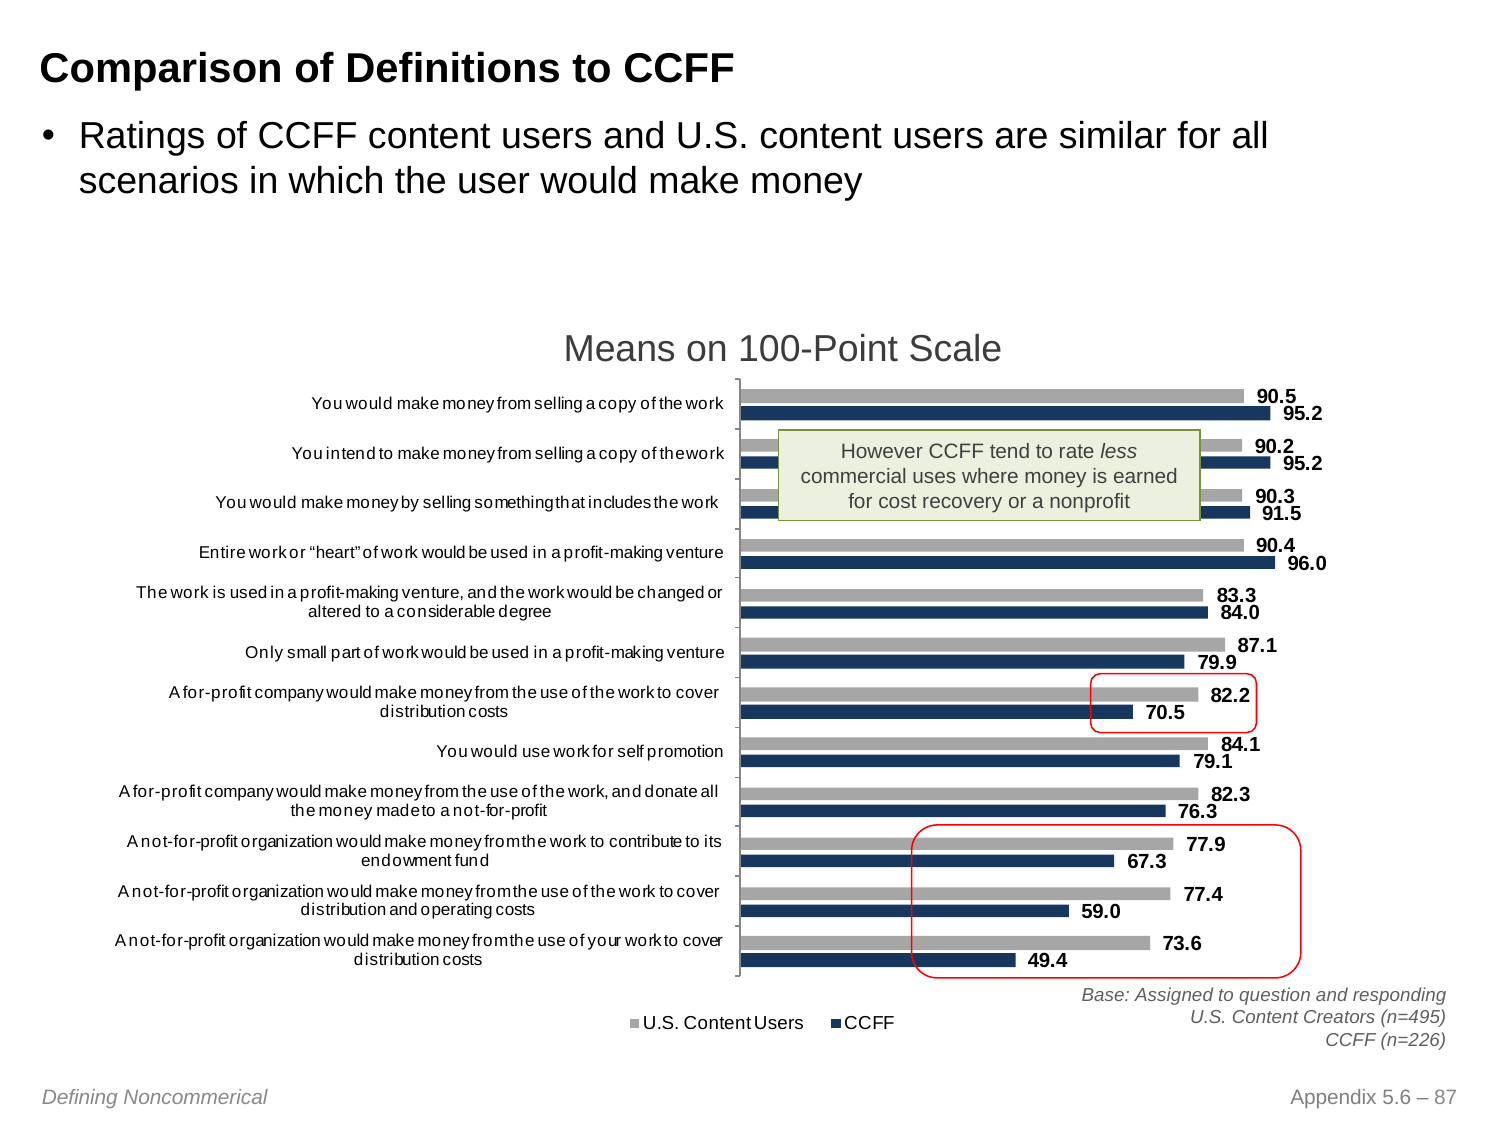

Comparison of Definitions to CCFF
Ratings of CCFF content users and U.S. content users are similar for all scenarios in which the user would make money
Means on 100-Point Scale
However CCFF tend to rate less commercial uses where money is earned for cost recovery or a nonprofit
Base: Assigned to question and responding
U.S. Content Creators (n=495)
CCFF (n=226)
Defining Noncommerical
Appendix 5.6 –